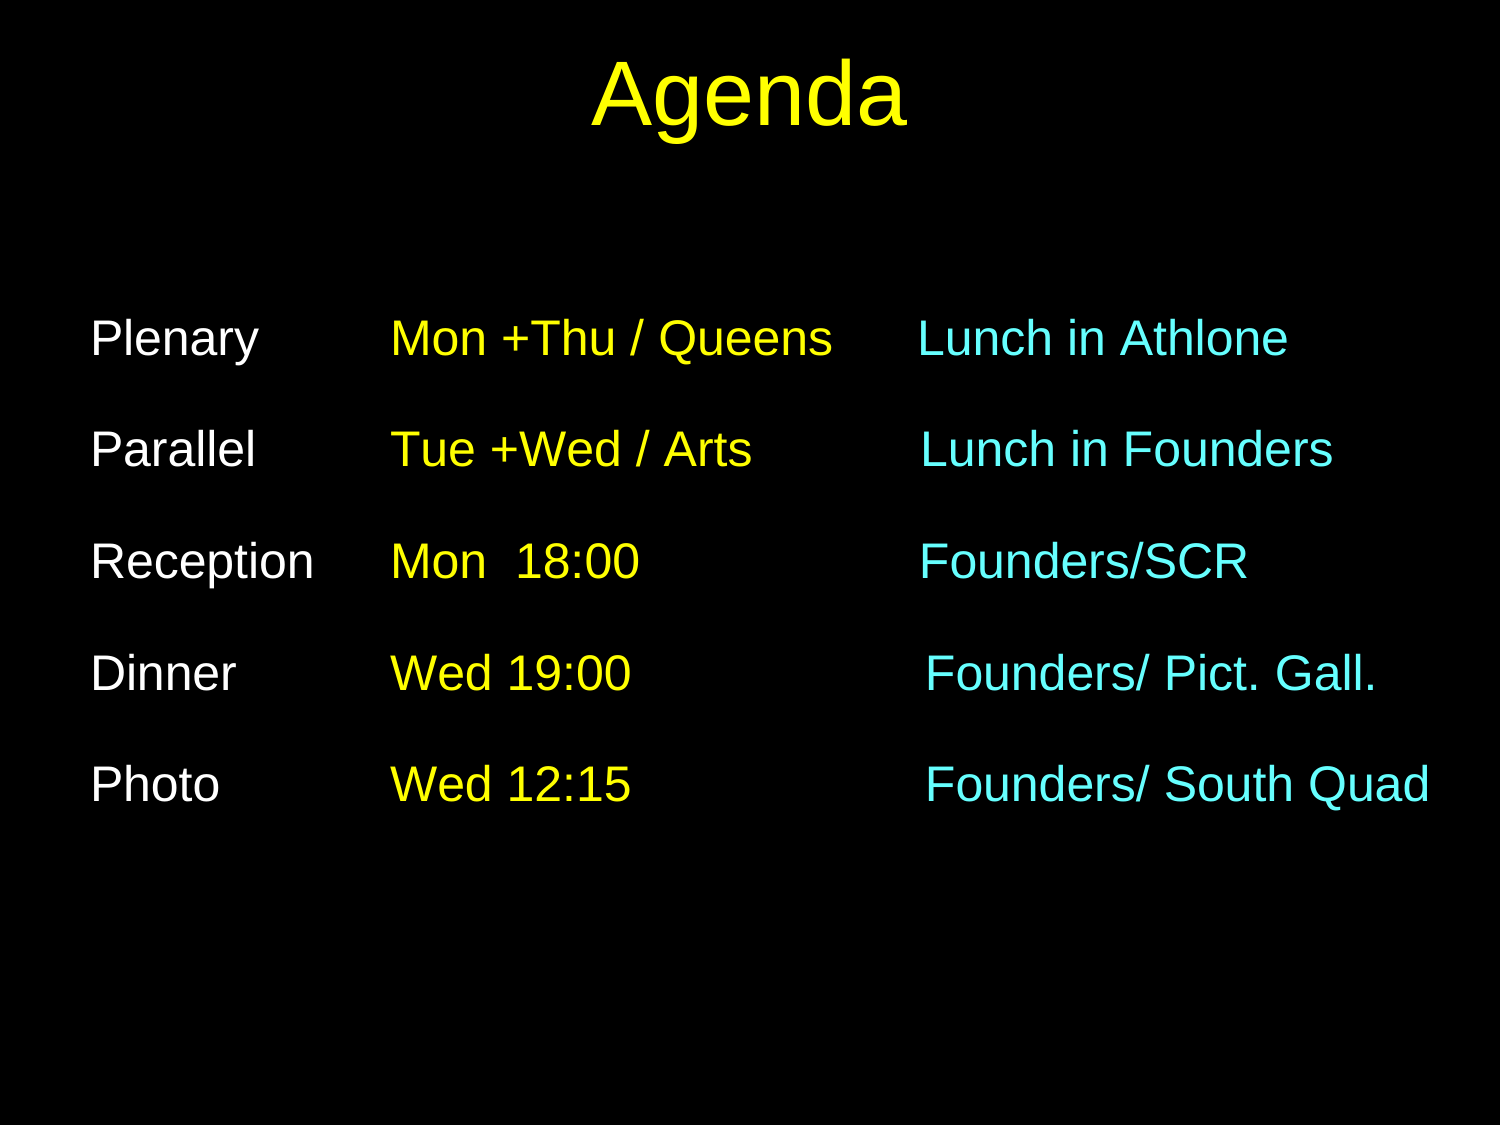

# Agenda
Plenary	Mon +Thu / Queens Lunch in Athlone
Parallel 	Tue +Wed / Arts Lunch in Founders
Reception 	Mon 18:00 Founders/SCR
Dinner 	Wed 19:00 Founders/ Pict. Gall.
Photo 	Wed 12:15 Founders/ South Quad